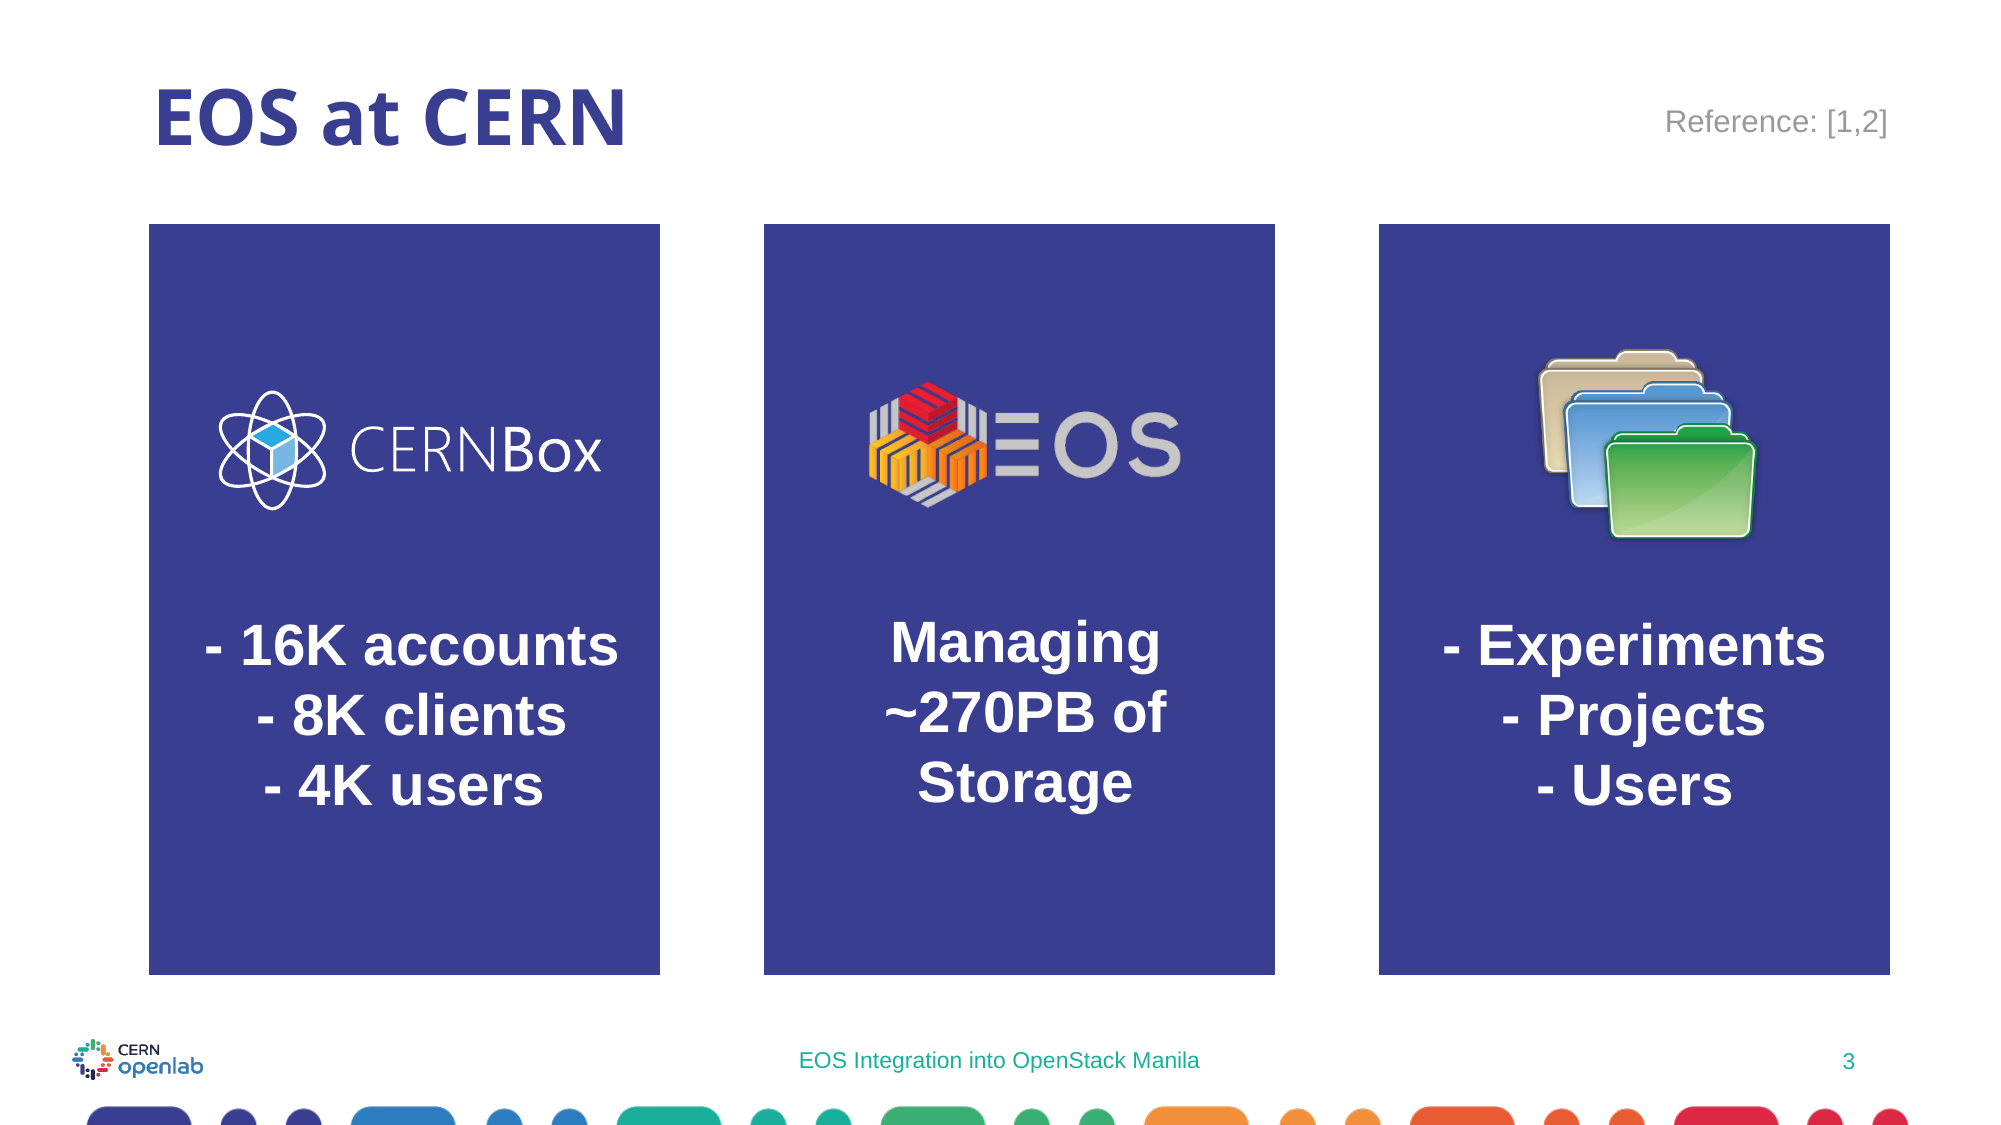

EOS at CERN
Reference: [1,2]
- 16K accounts
- 8K clients
- 4K users
Managing ~270PB of Storage
- Experiments
- Projects
- Users
EOS Integration into OpenStack Manila